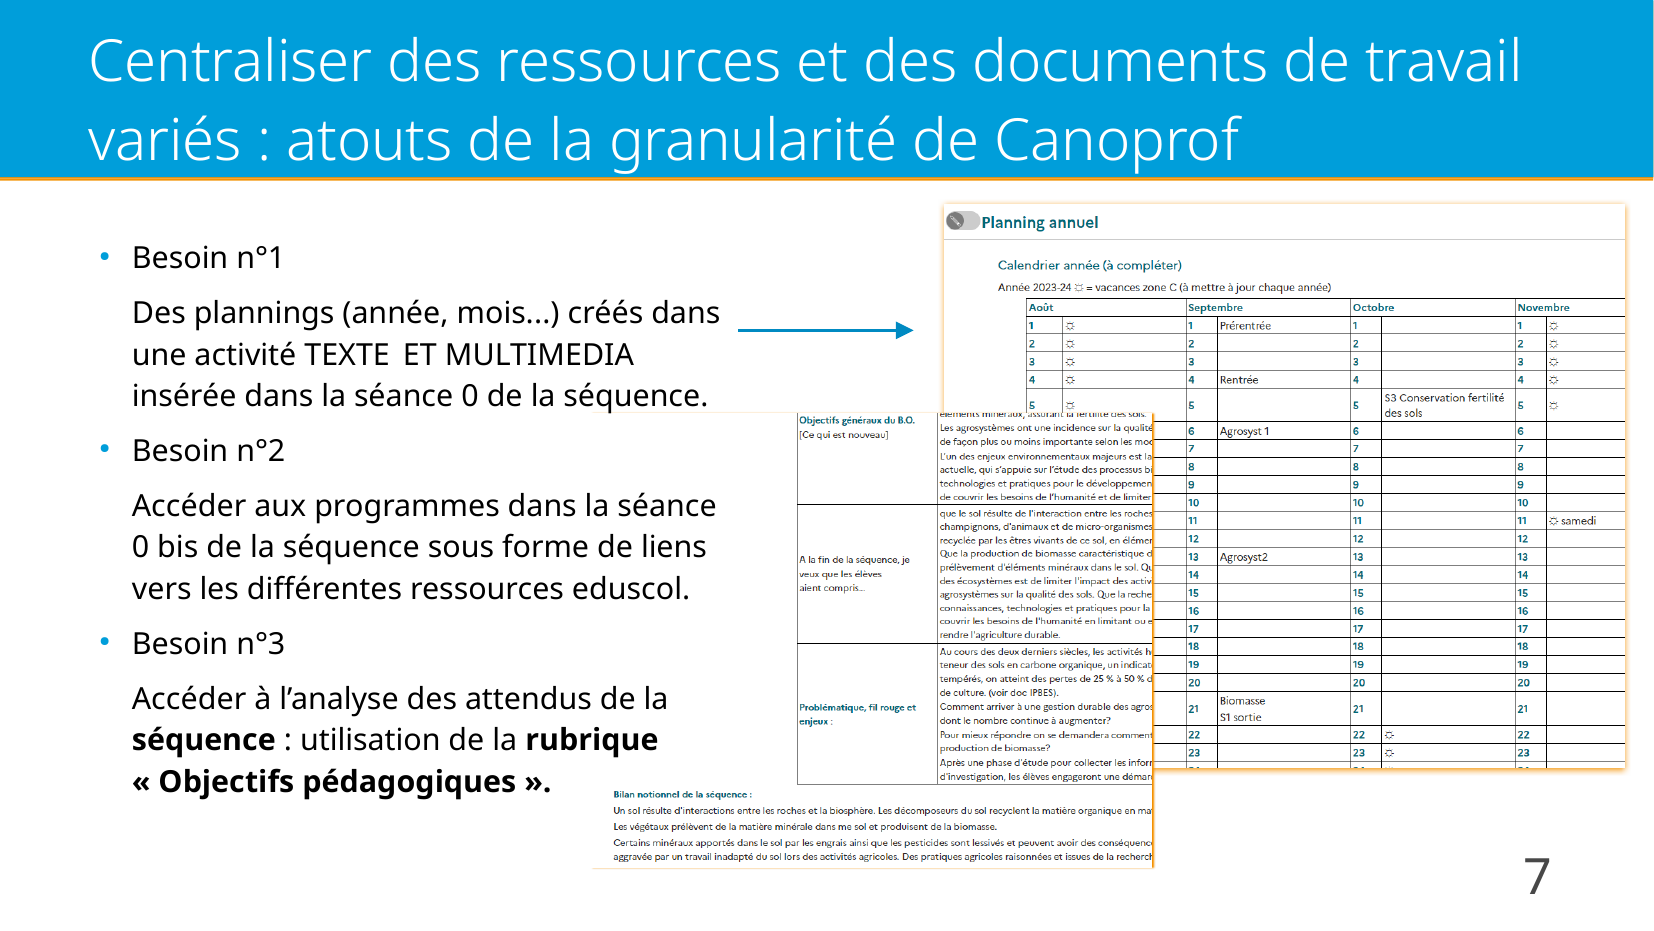

# Centraliser des ressources et des documents de travail variés : atouts de la granularité de Canoprof
Besoin n°1
Des plannings (année, mois...) créés dans une activité TEXTE  ET MULTIMEDIA insérée dans la séance 0 de la séquence.
Besoin n°2
Accéder aux programmes dans la séance 0 bis de la séquence sous forme de liens vers les différentes ressources eduscol.
Besoin n°3
Accéder à l’analyse des attendus de la séquence : utilisation de la rubrique « Objectifs pédagogiques ».
7